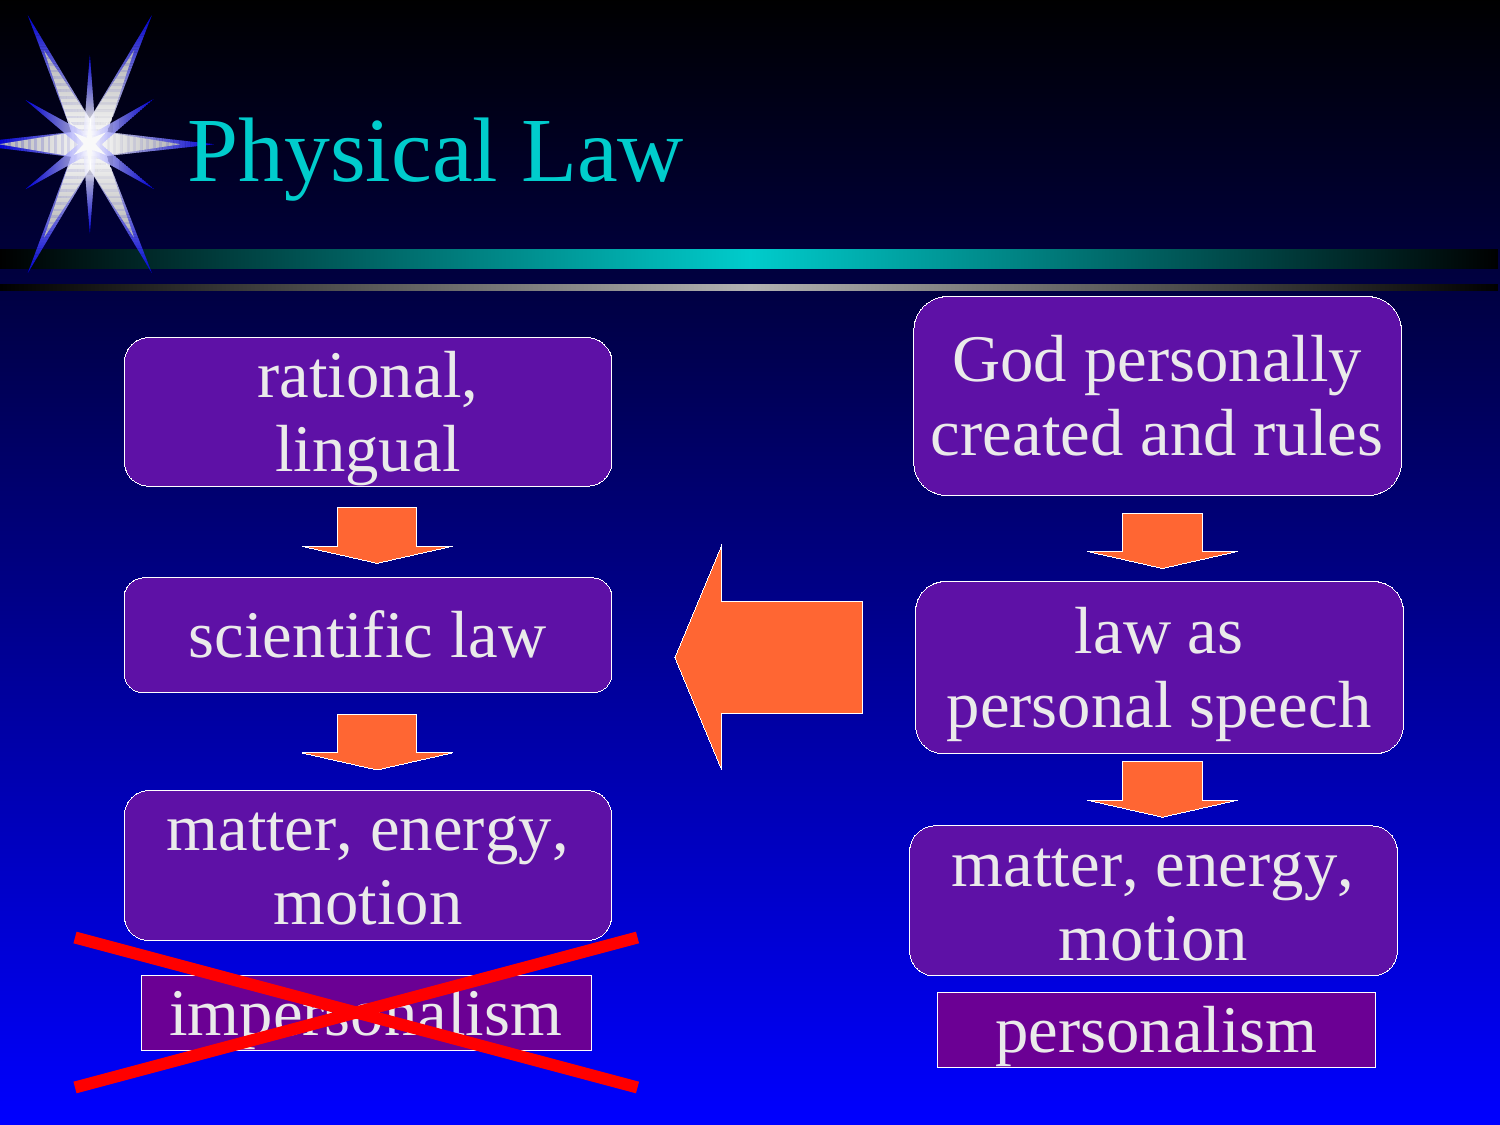

# Physical Law
God personally
created and rules
rational,
lingual
law as
personal speech
scientific law
matter, energy,
motion
matter, energy,
motion
impersonalism
personalism